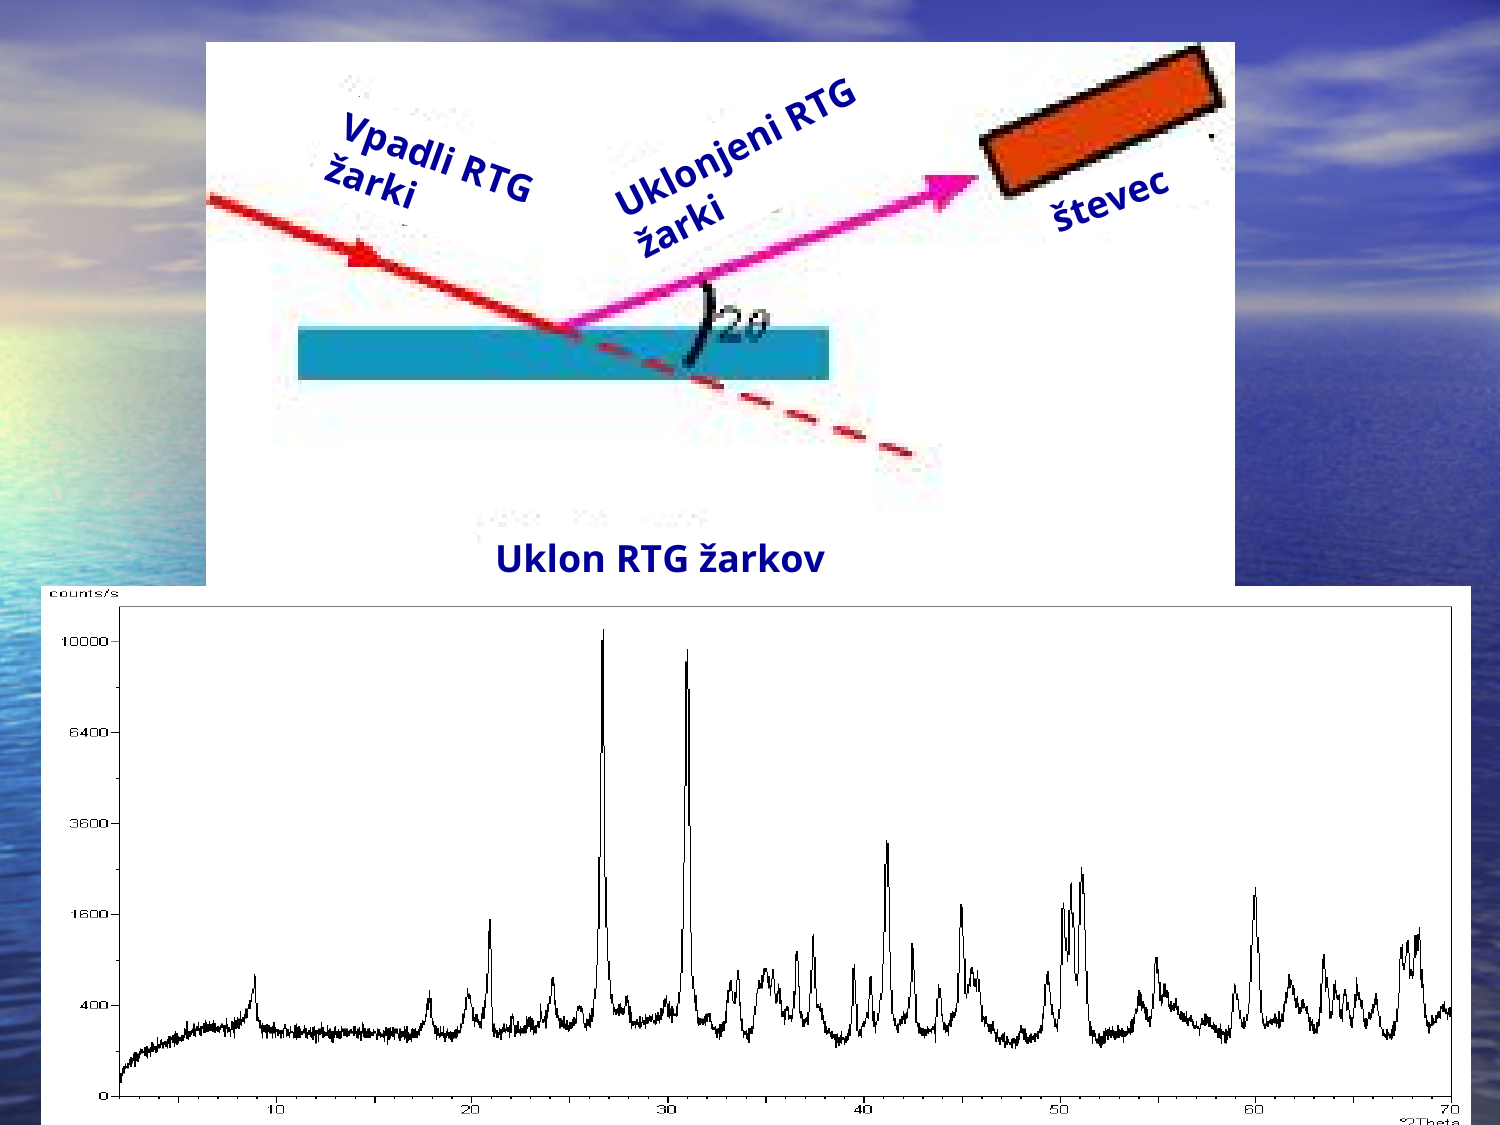

Uklonjeni RTG
žarki
Vpadli RTG
žarki
števec
Uklon RTG žarkov